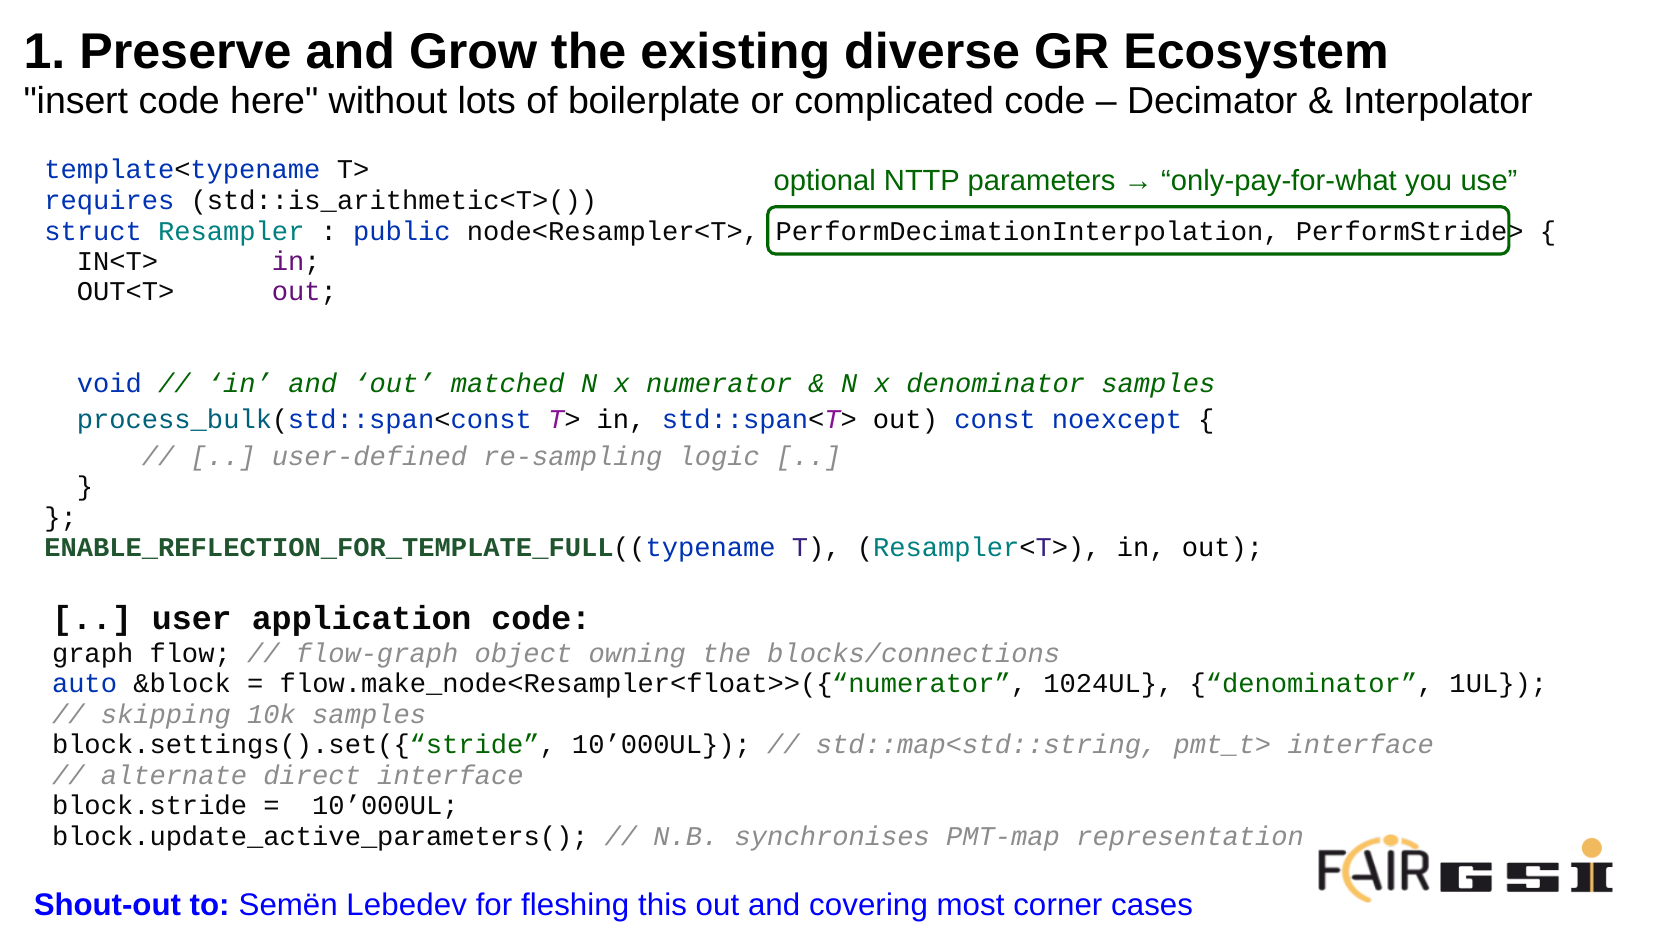

# 1. Preserve and Grow the existing diverse GR Ecosystem "insert code here" without lots of boilerplate or complicated code – Decimator & Interpolator
template<typename T>
requires (std::is_arithmetic<T>())
struct Resampler : public node<Resampler<T>, PerformDecimationInterpolation, PerformStride> {
 IN<T> in;
 OUT<T> out;
 void // ‘in’ and ‘out’ matched N x numerator & N x denominator samples
 process_bulk(std::span<const T> in, std::span<T> out) const noexcept {
 // [..] user-defined re-sampling logic [..]
 }
};
ENABLE_REFLECTION_FOR_TEMPLATE_FULL((typename T), (Resampler<T>), in, out);
optional NTTP parameters → “only-pay-for-what you use”
[..] user application code:
graph flow; // flow-graph object owning the blocks/connections
auto &block = flow.make_node<Resampler<float>>({“numerator”, 1024UL}, {“denominator”, 1UL});
// skipping 10k samples
block.settings().set({“stride”, 10’000UL}); // std::map<std::string, pmt_t> interface
// alternate direct interface
block.stride = 10’000UL;
block.update_active_parameters(); // N.B. synchronises PMT-map representation
Shout-out to: Semën Lebedev for fleshing this out and covering most corner cases